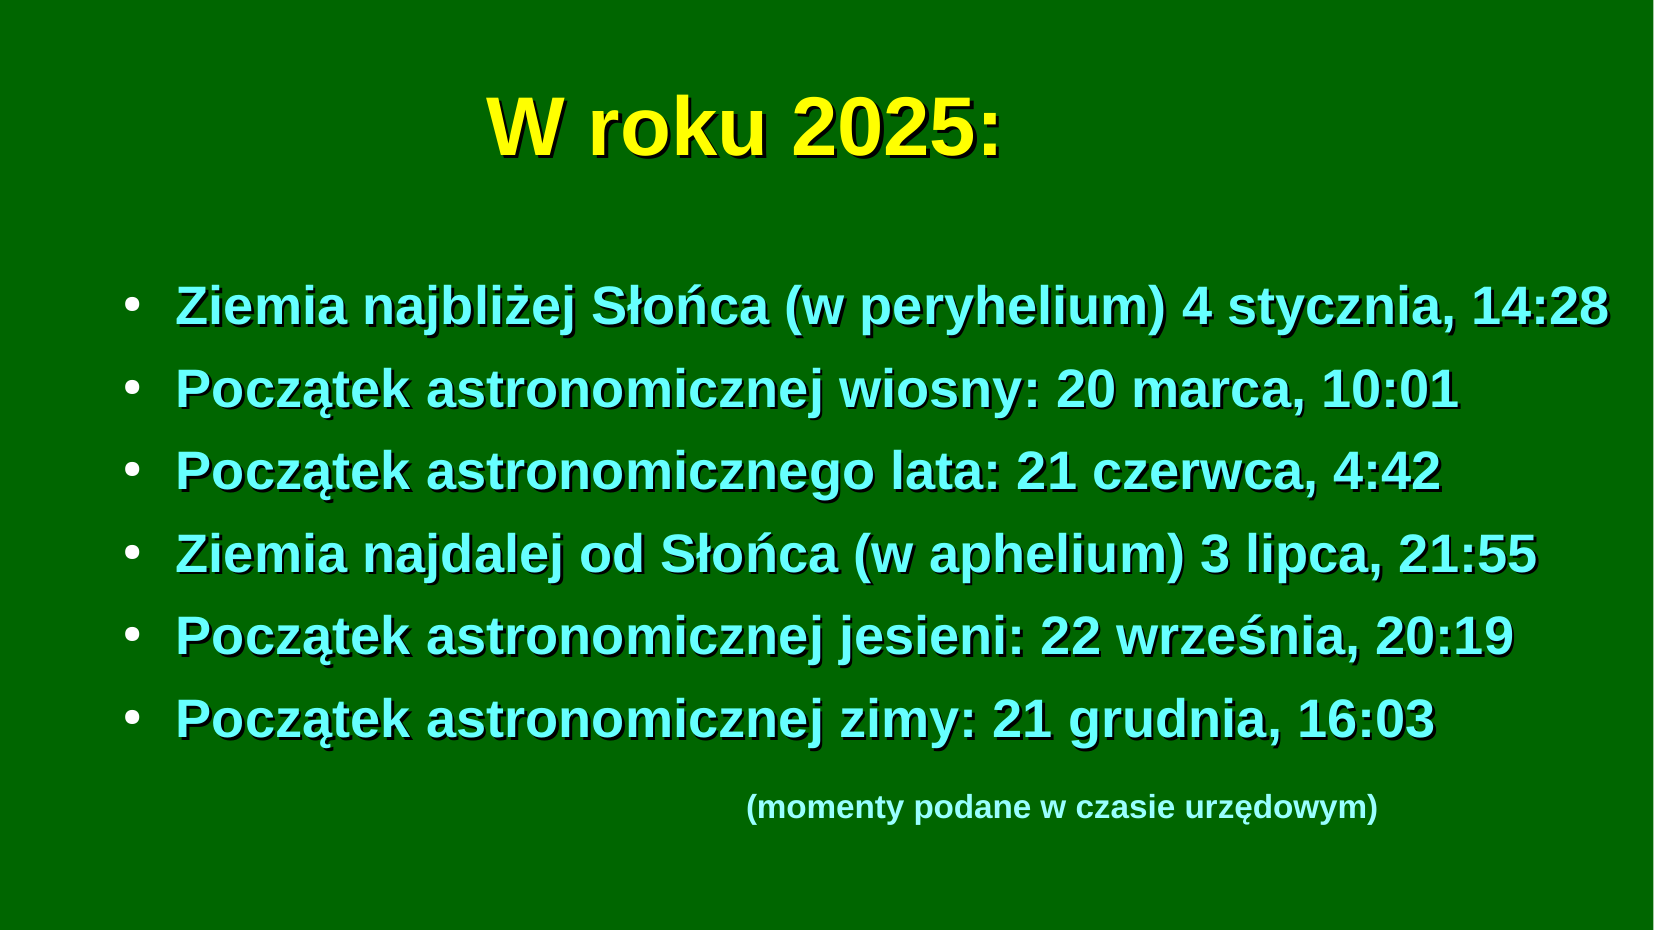

# W roku 2025:
Ziemia najbliżej Słońca (w peryhelium) 4 stycznia, 14:28
Początek astronomicznej wiosny: 20 marca, 10:01
Początek astronomicznego lata: 21 czerwca, 4:42
Ziemia najdalej od Słońca (w aphelium) 3 lipca, 21:55
Początek astronomicznej jesieni: 22 września, 20:19
Początek astronomicznej zimy: 21 grudnia, 16:03
(momenty podane w czasie urzędowym)